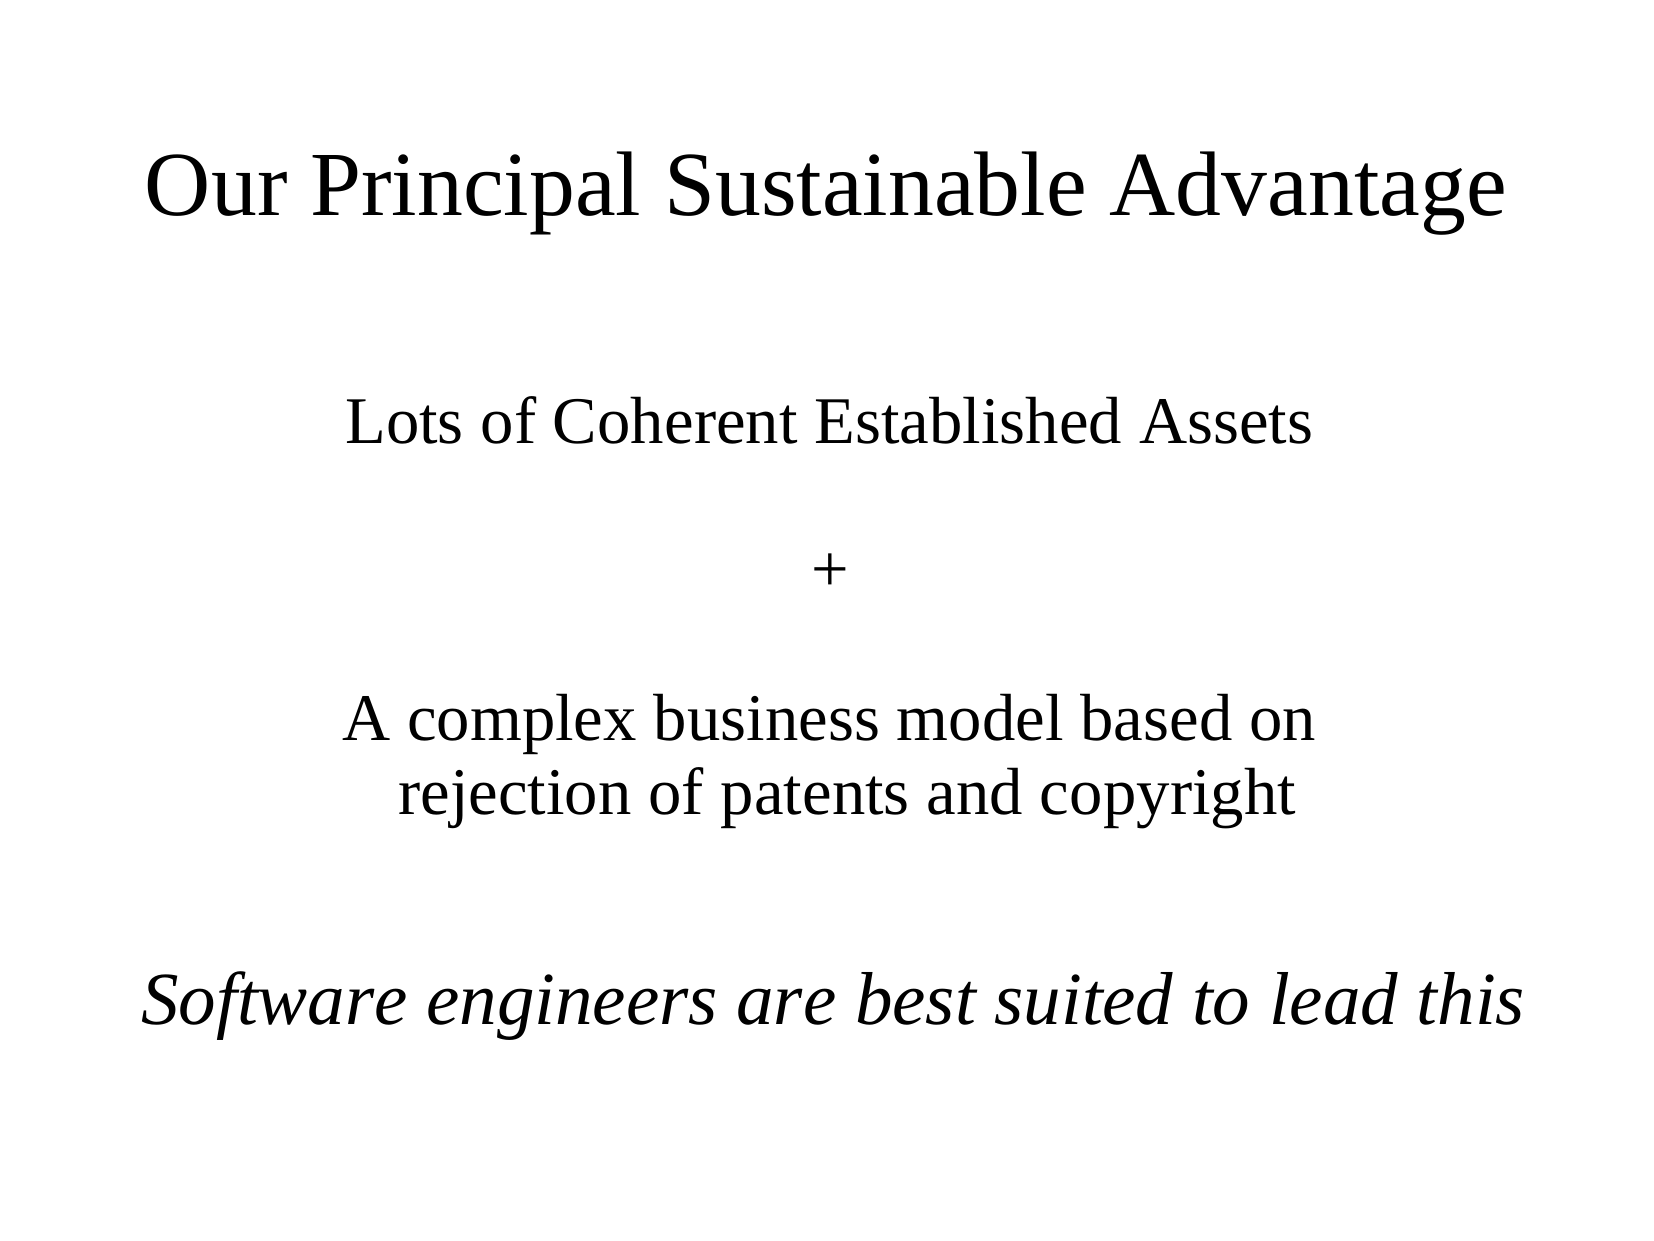

# Our Principal Sustainable Advantage
Lots of Coherent Established Assets
+
A complex business model based on
rejection of patents and copyright
Software engineers are best suited to lead this